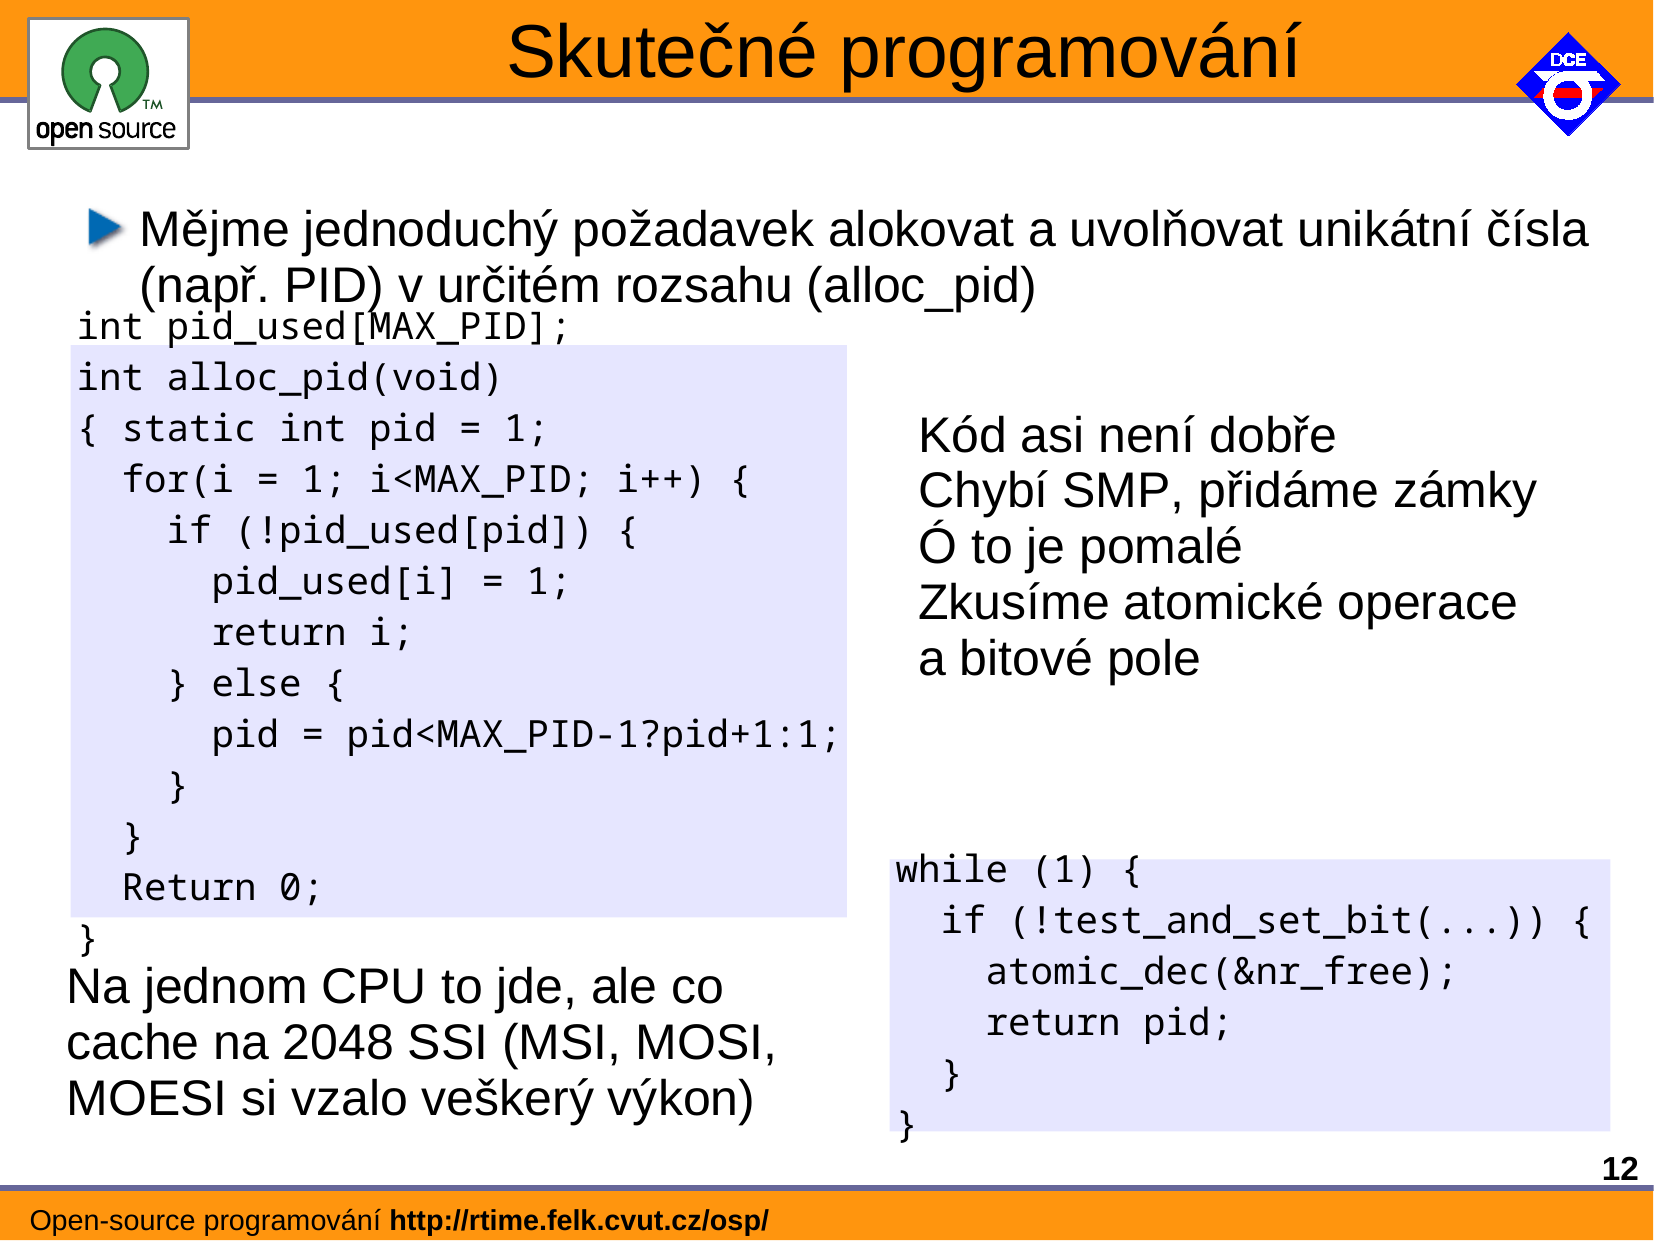

# Skutečné programování
Mějme jednoduchý požadavek alokovat a uvolňovat unikátní čísla (např. PID) v určitém rozsahu (alloc_pid)
int pid_used[MAX_PID];
int alloc_pid(void)
{ static int pid = 1;
 for(i = 1; i<MAX_PID; i++) {
 if (!pid_used[pid]) {
 pid_used[i] = 1;
 return i;
 } else {
 pid = pid<MAX_PID-1?pid+1:1;
 }
 }
 Return 0;
}
Kód asi není dobře
Chybí SMP, přidáme zámky
Ó to je pomalé
Zkusíme atomické operace a bitové pole
while (1) {
 if (!test_and_set_bit(...)) {
 atomic_dec(&nr_free);
 return pid;
 }
}
Na jednom CPU to jde, ale co cache na 2048 SSI (MSI, MOSI, MOESI si vzalo veškerý výkon)